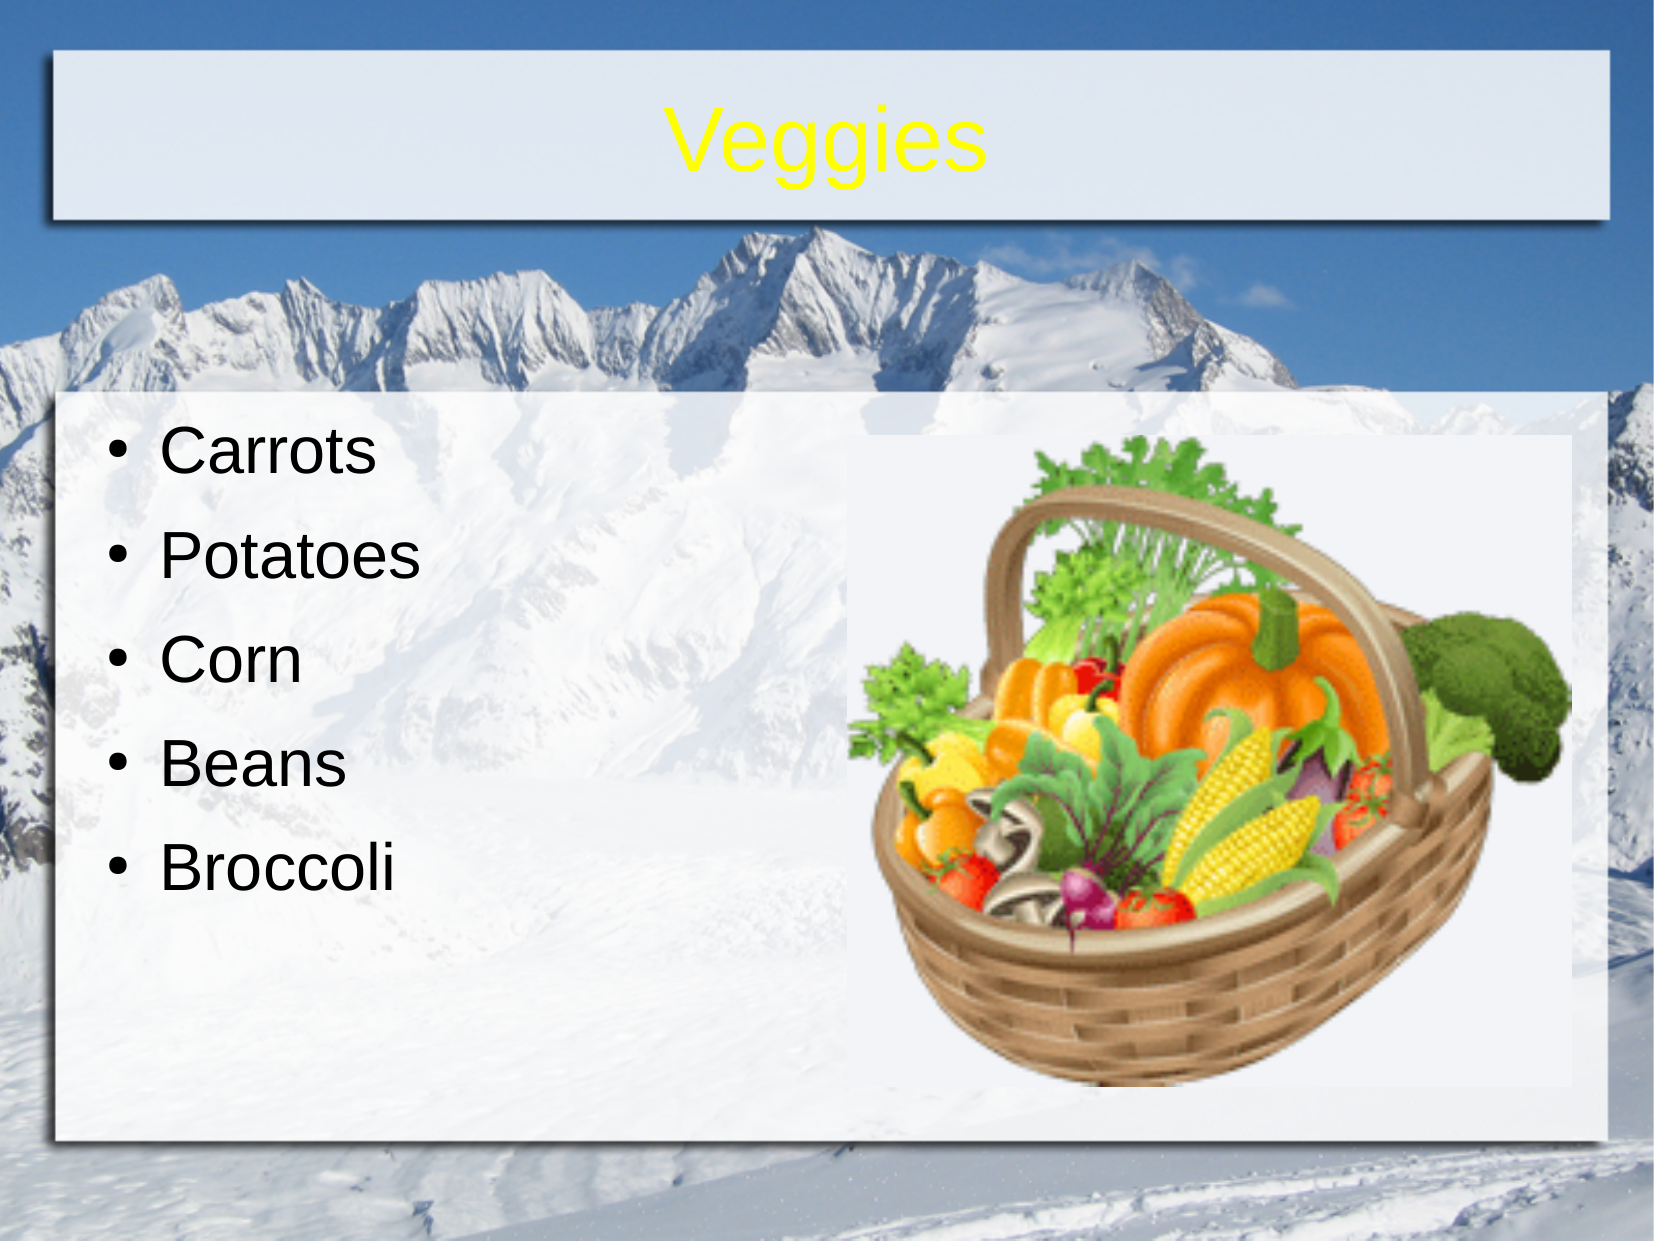

# Veggies
Carrots
Potatoes
Corn
Beans
Broccoli